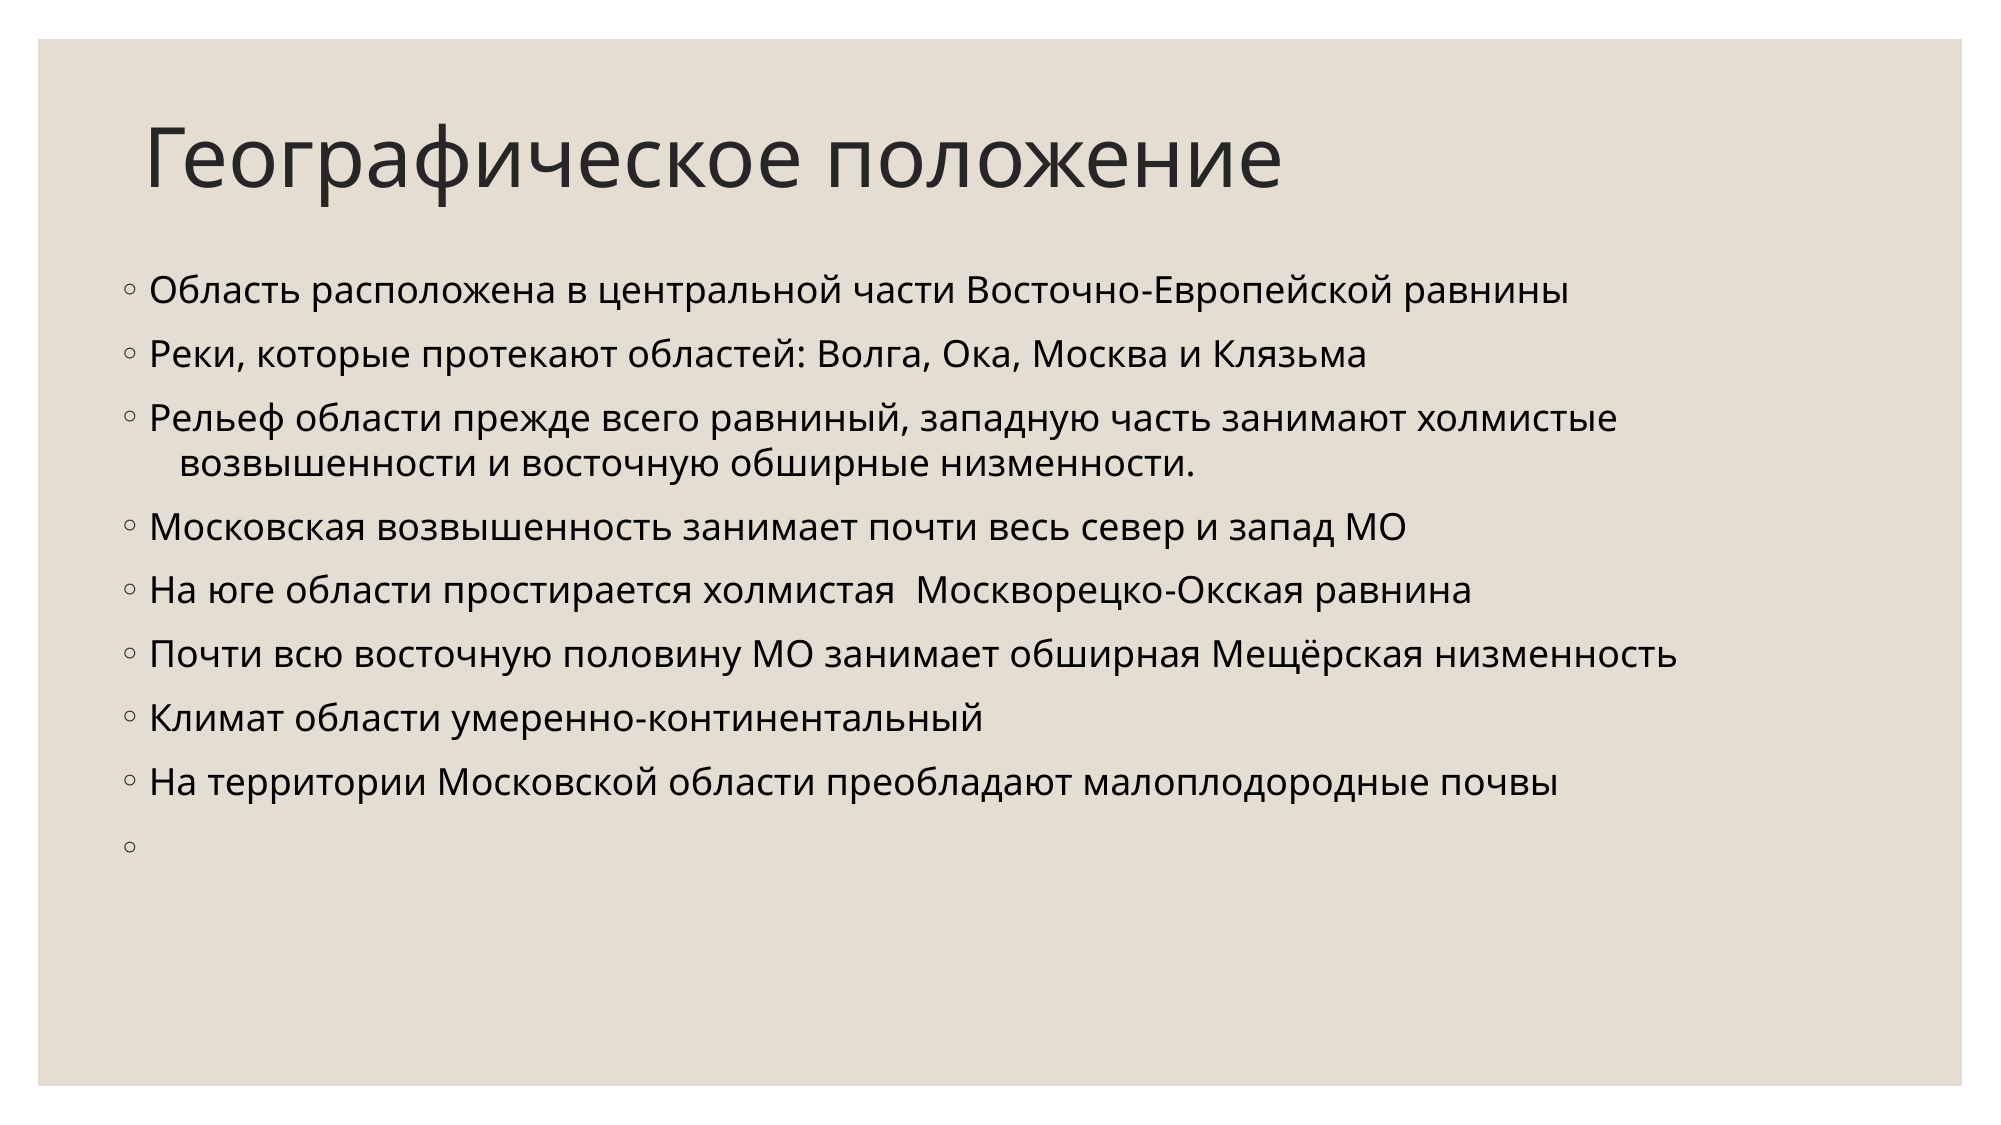

# Географическое положение
Область расположена в центральной части Восточно-Европейской равнины
Реки, которые протекают областей: Волга, Ока, Москва и Клязьма
Рельеф области прежде всего равниный, западную часть занимают холмистые возвышенности и восточную обширные низменности.
Московская возвышенность занимает почти весь север и запад МО
На юге области простирается холмистая Москворецко-Окская равнина
Почти всю восточную половину МО занимает обширная Мещёрская низменность
Климат области умеренно-континентальный
На территории Московской области преобладают малоплодородные почвы